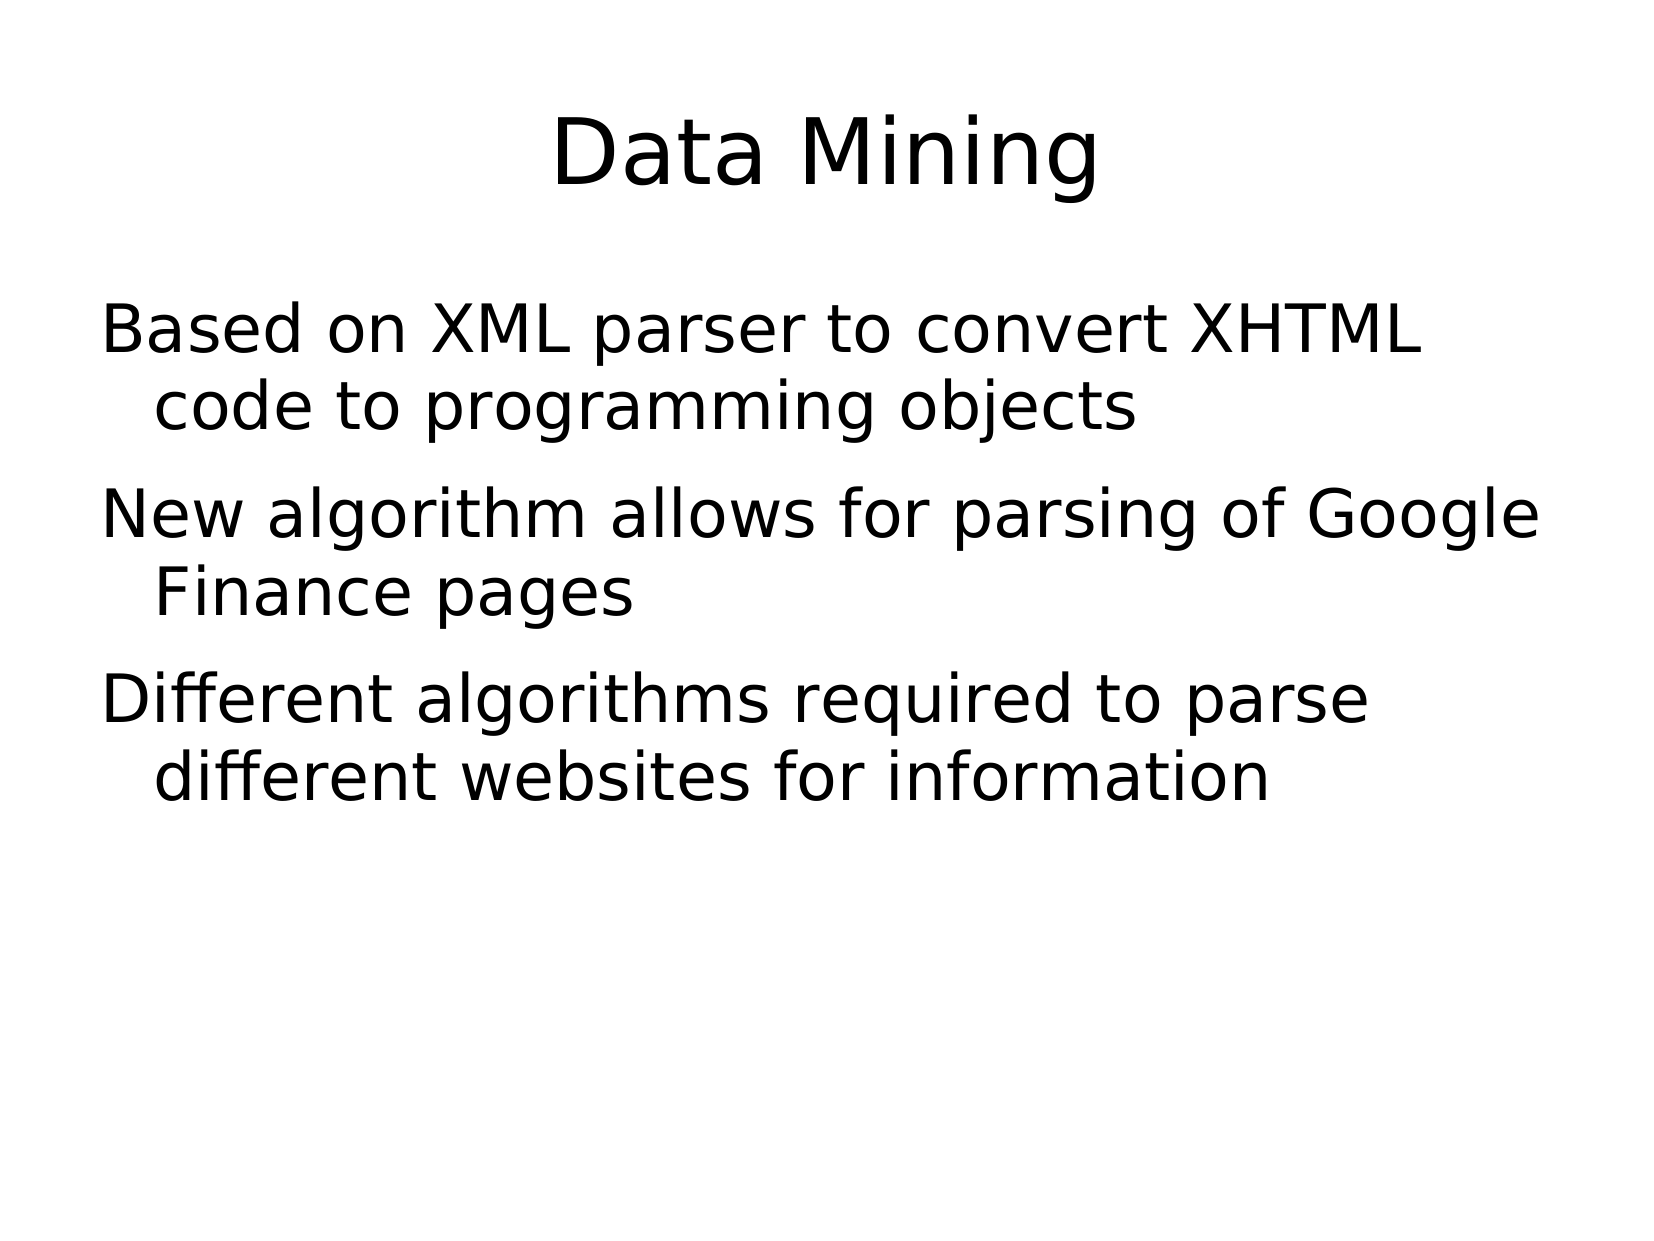

# Data Mining
Based on XML parser to convert XHTML code to programming objects
New algorithm allows for parsing of Google Finance pages
Different algorithms required to parse different websites for information